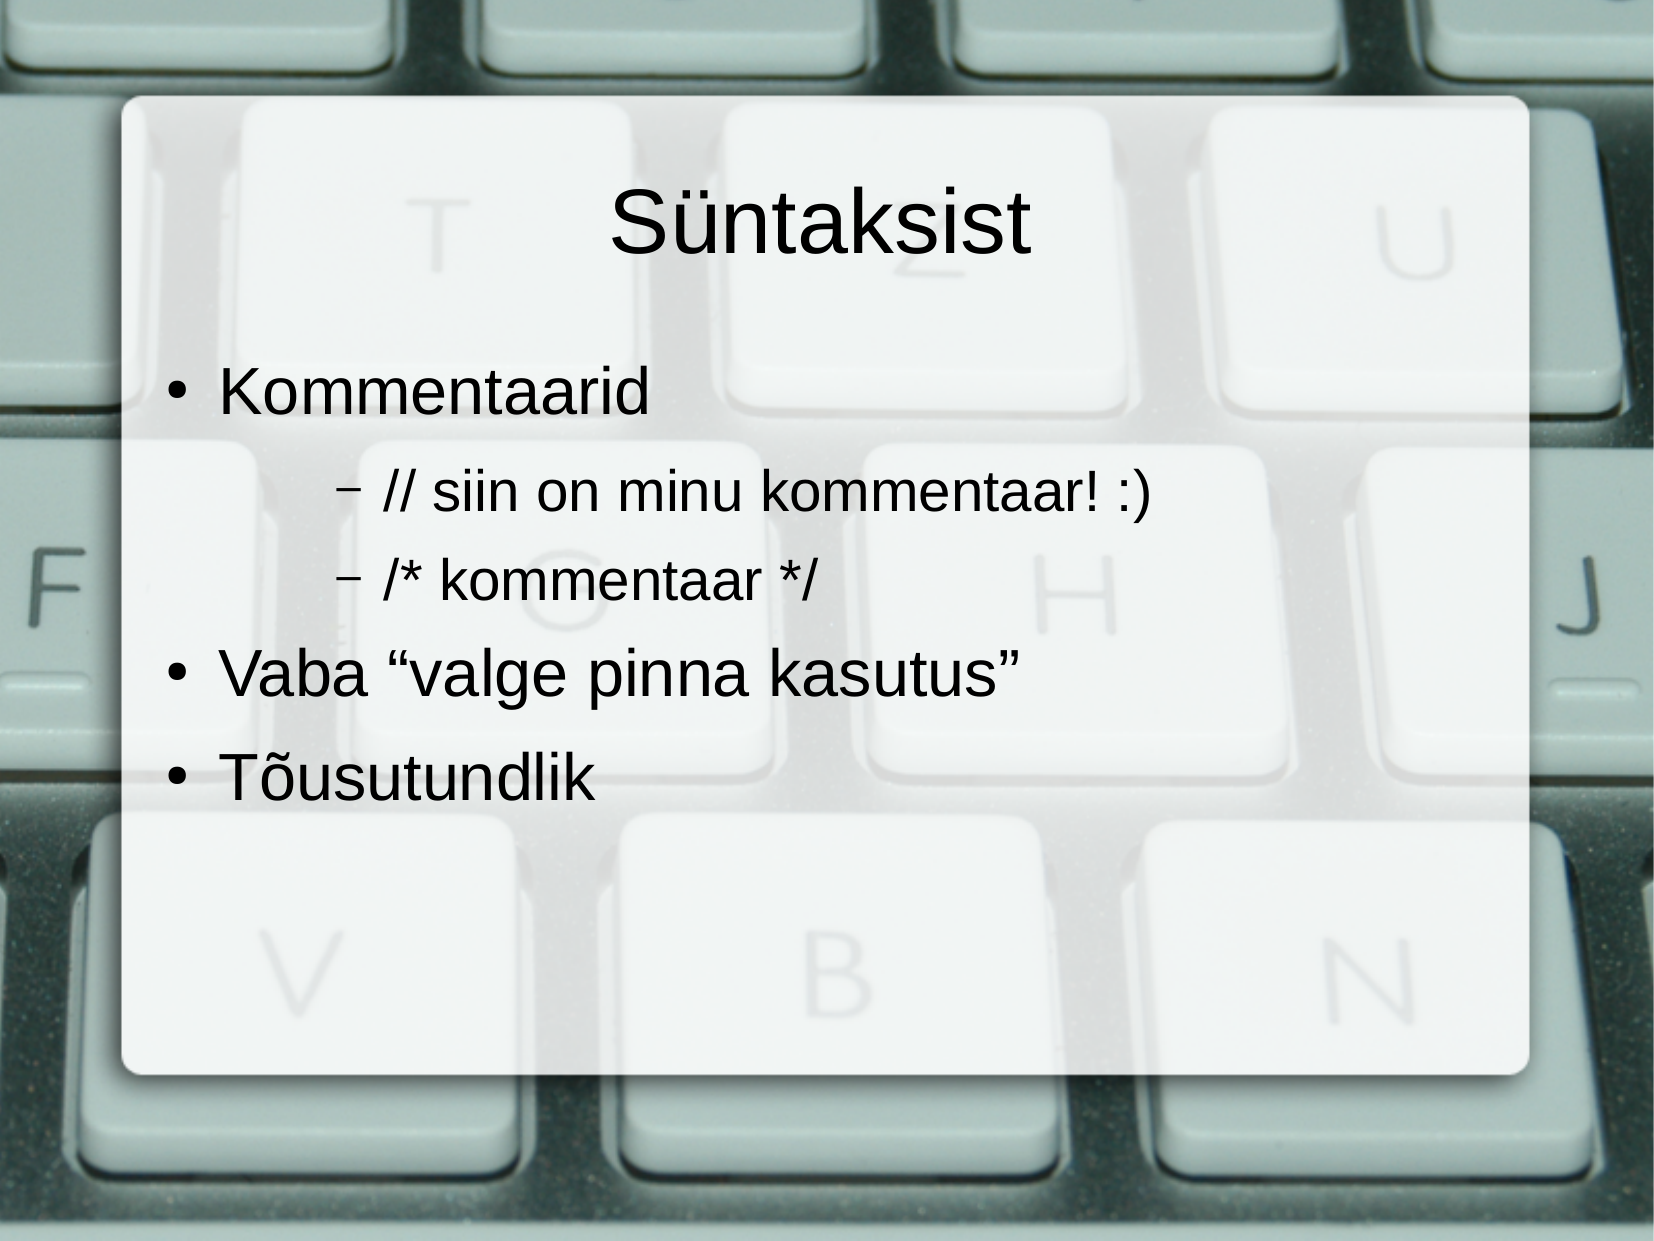

# Süntaksist
Kommentaarid
// siin on minu kommentaar! :)
/* kommentaar */
Vaba “valge pinna kasutus”
Tõusutundlik